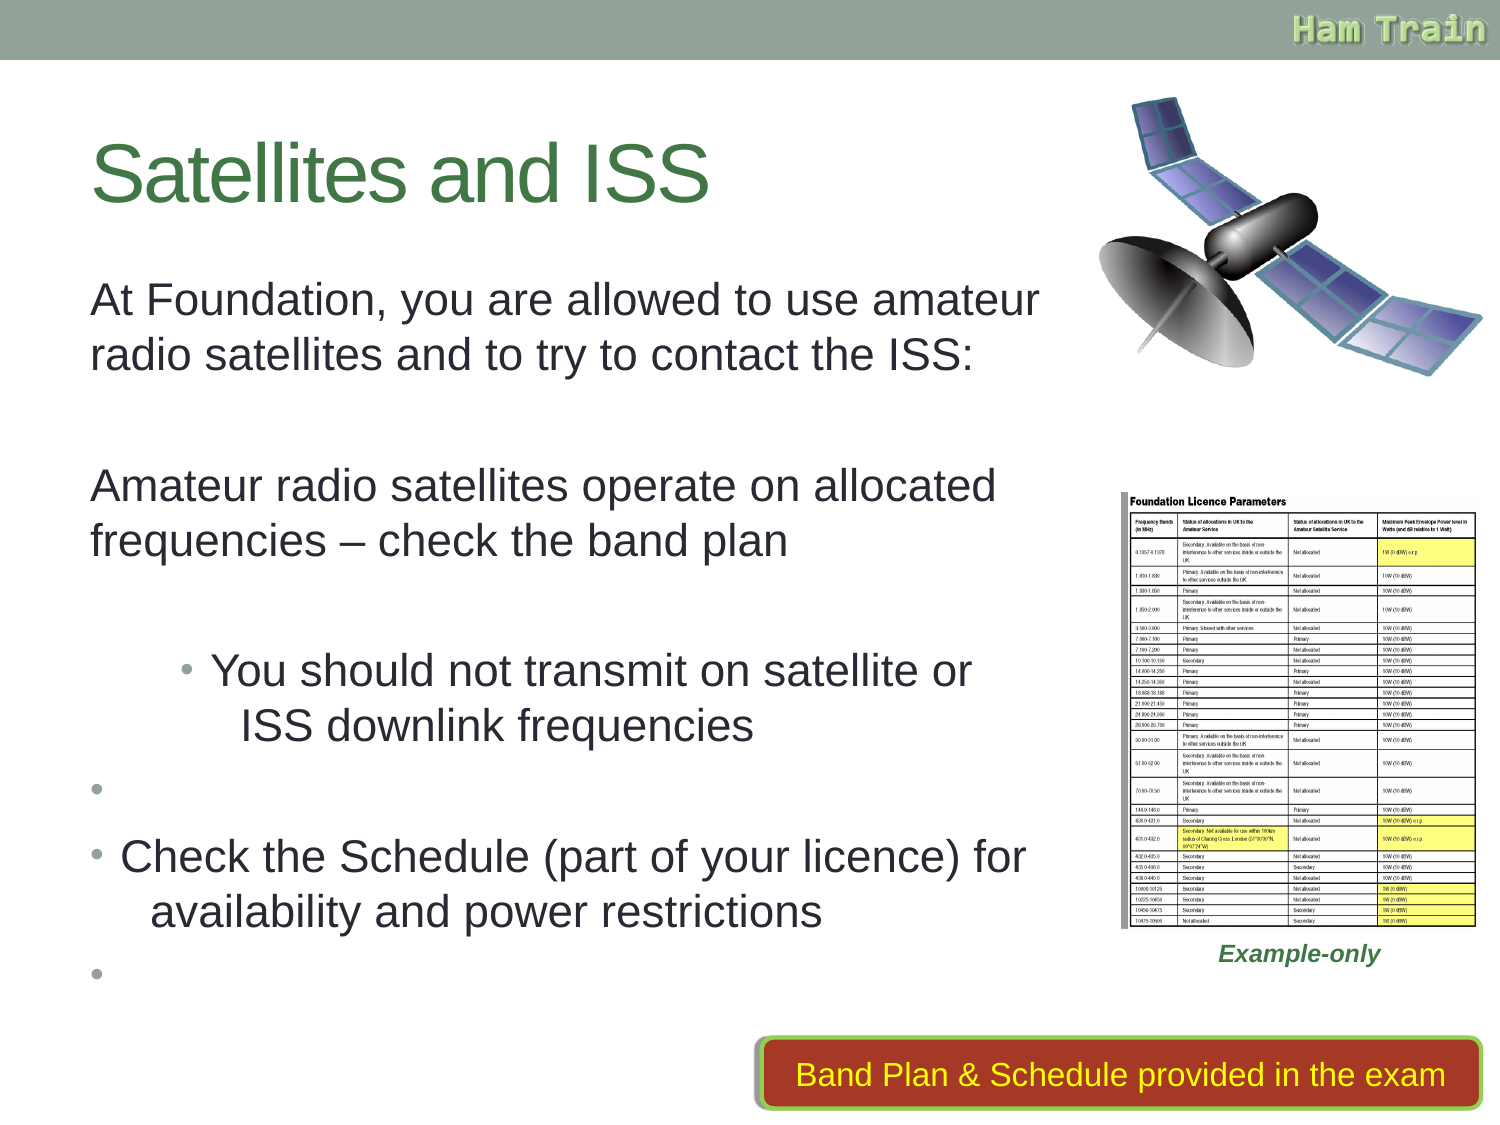

# Satellites and ISS
At Foundation, you are allowed to use amateur radio satellites and to try to contact the ISS:
Amateur radio satellites operate on allocated frequencies – check the band plan
You should not transmit on satellite or ISS downlink frequencies
Check the Schedule (part of your licence) for availability and power restrictions
Example-only
Band Plan & Schedule provided in the exam